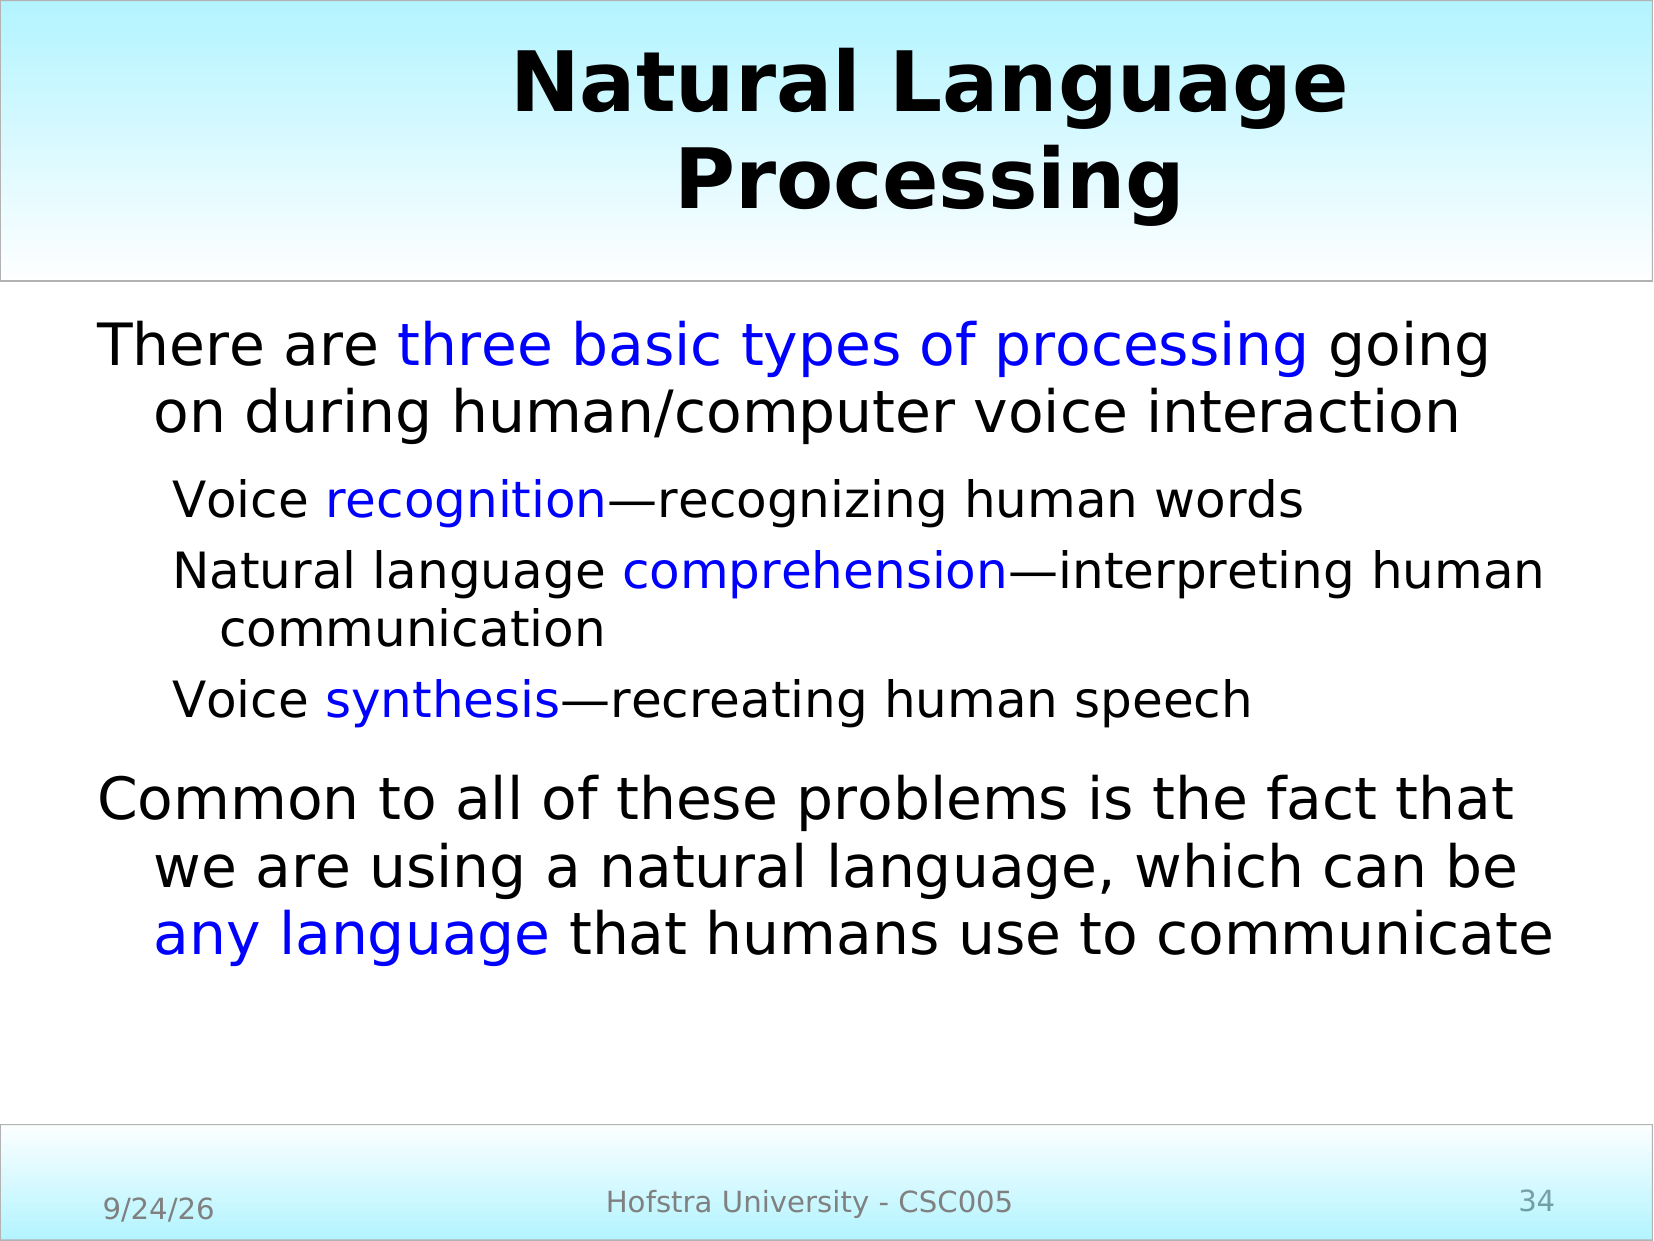

# Natural Language Processing
There are three basic types of processing going on during human/computer voice interaction
Voice recognition—recognizing human words
Natural language comprehension—interpreting human communication
Voice synthesis—recreating human speech
Common to all of these problems is the fact that we are using a natural language, which can be any language that humans use to communicate
34
Hofstra University - CSC005